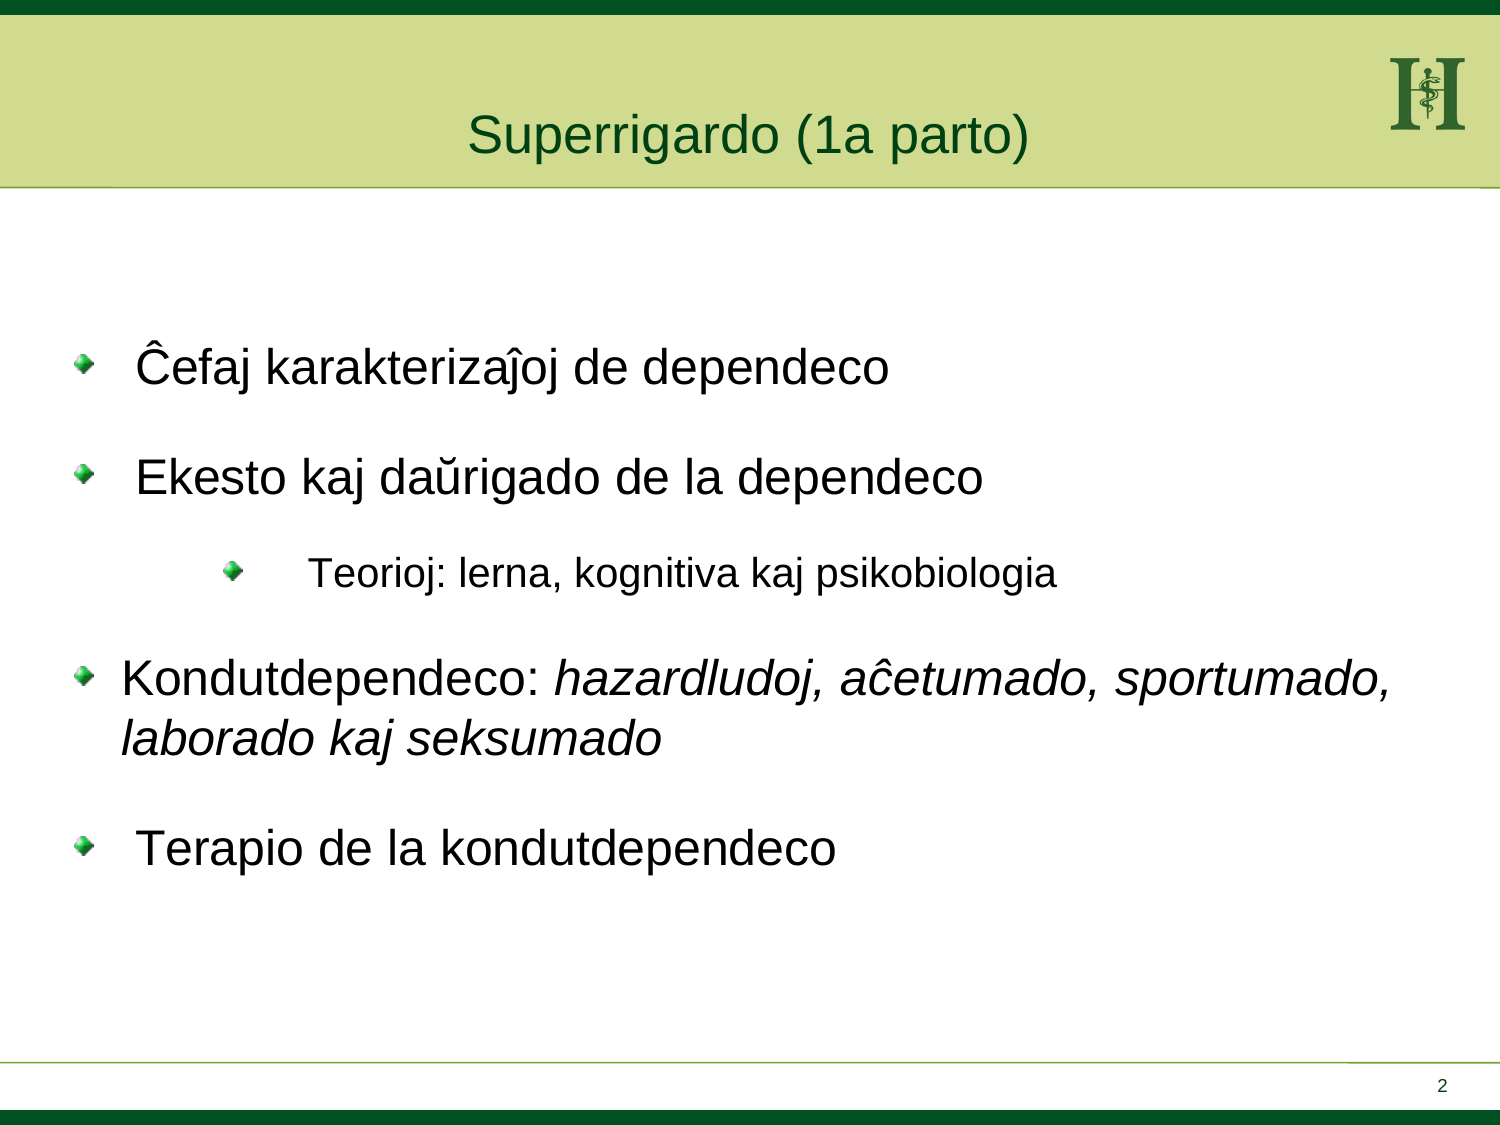

# Superrigardo (1a parto)
 Ĉefaj karakterizaĵoj de dependeco
 Ekesto kaj daŭrigado de la dependeco
Teorioj: lerna, kognitiva kaj psikobiologia
Kondutdependeco: hazardludoj, aĉetumado, sportumado, laborado kaj seksumado
 Terapio de la kondutdependeco